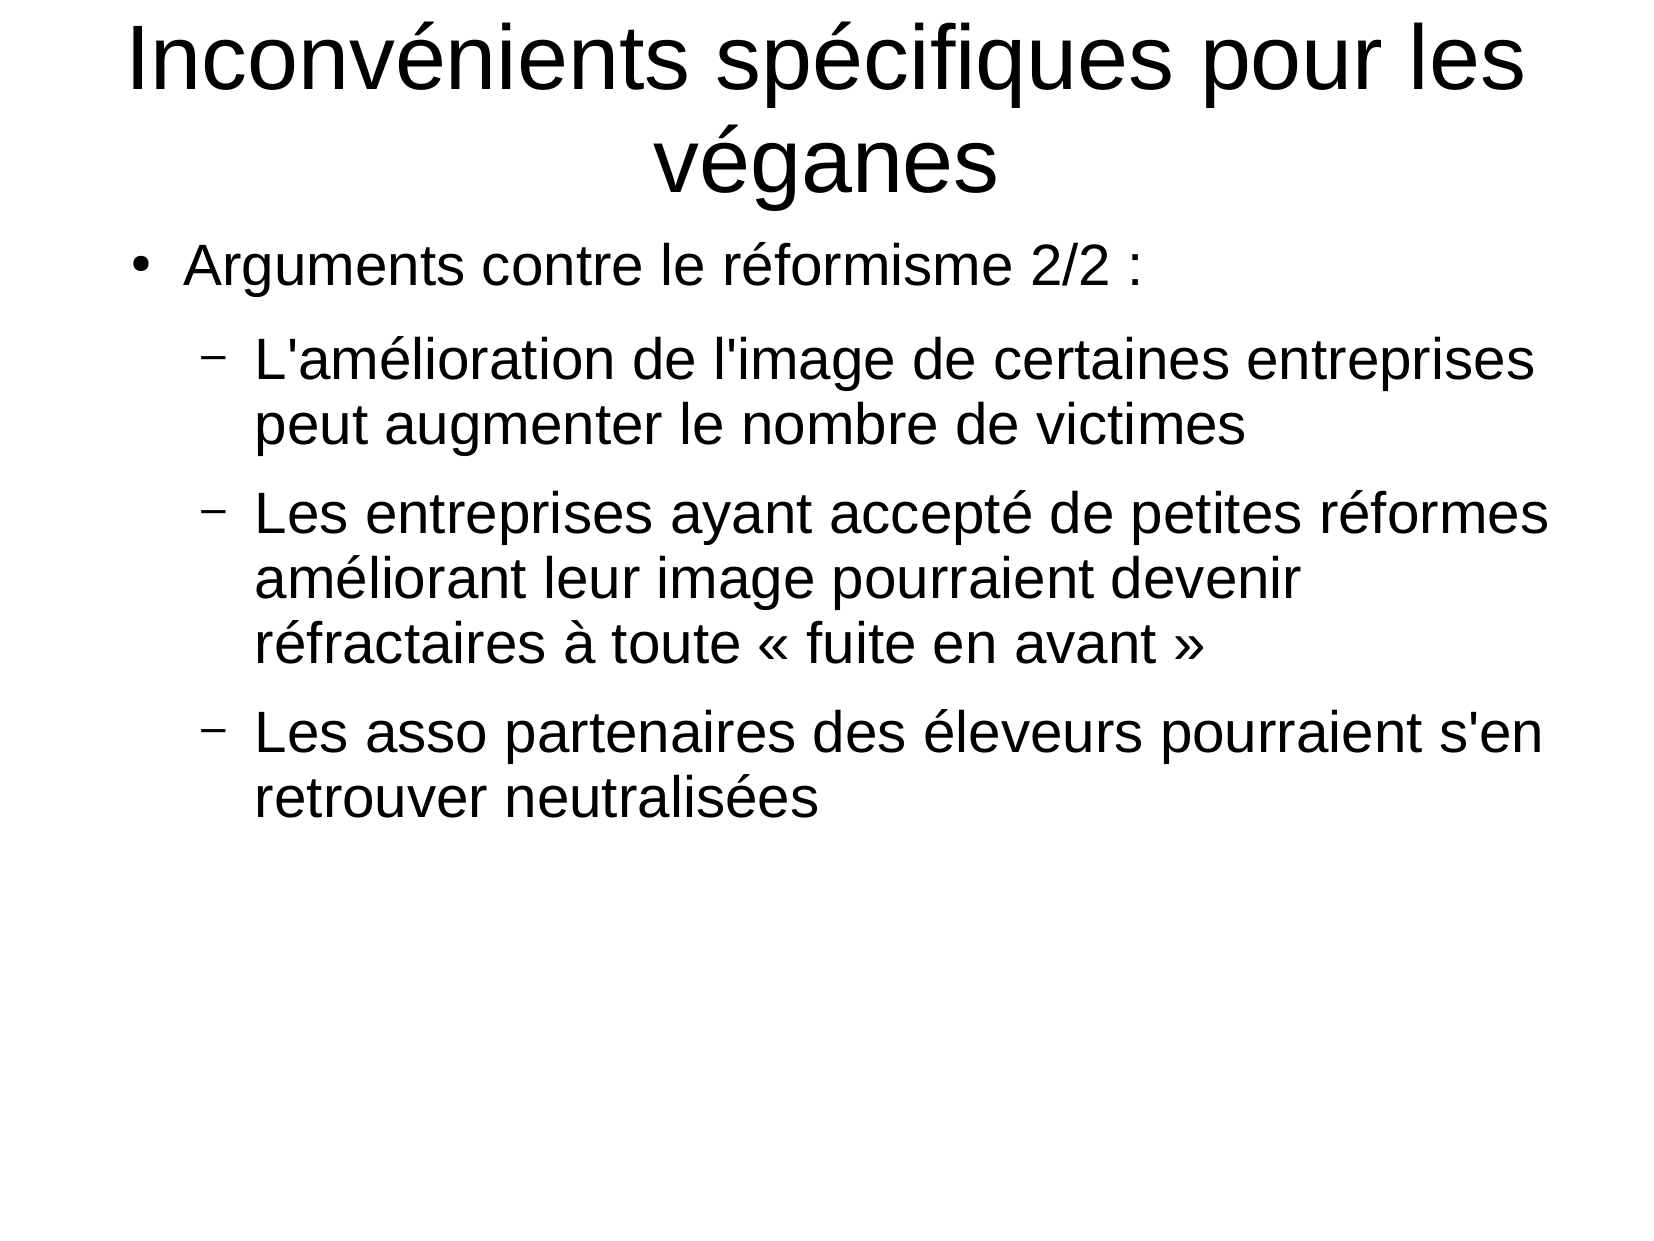

# Inconvénients spécifiques pour les véganes
Arguments contre le réformisme 2/2 :
L'amélioration de l'image de certaines entreprises peut augmenter le nombre de victimes
Les entreprises ayant accepté de petites réformes améliorant leur image pourraient devenir réfractaires à toute « fuite en avant »
Les asso partenaires des éleveurs pourraient s'en retrouver neutralisées